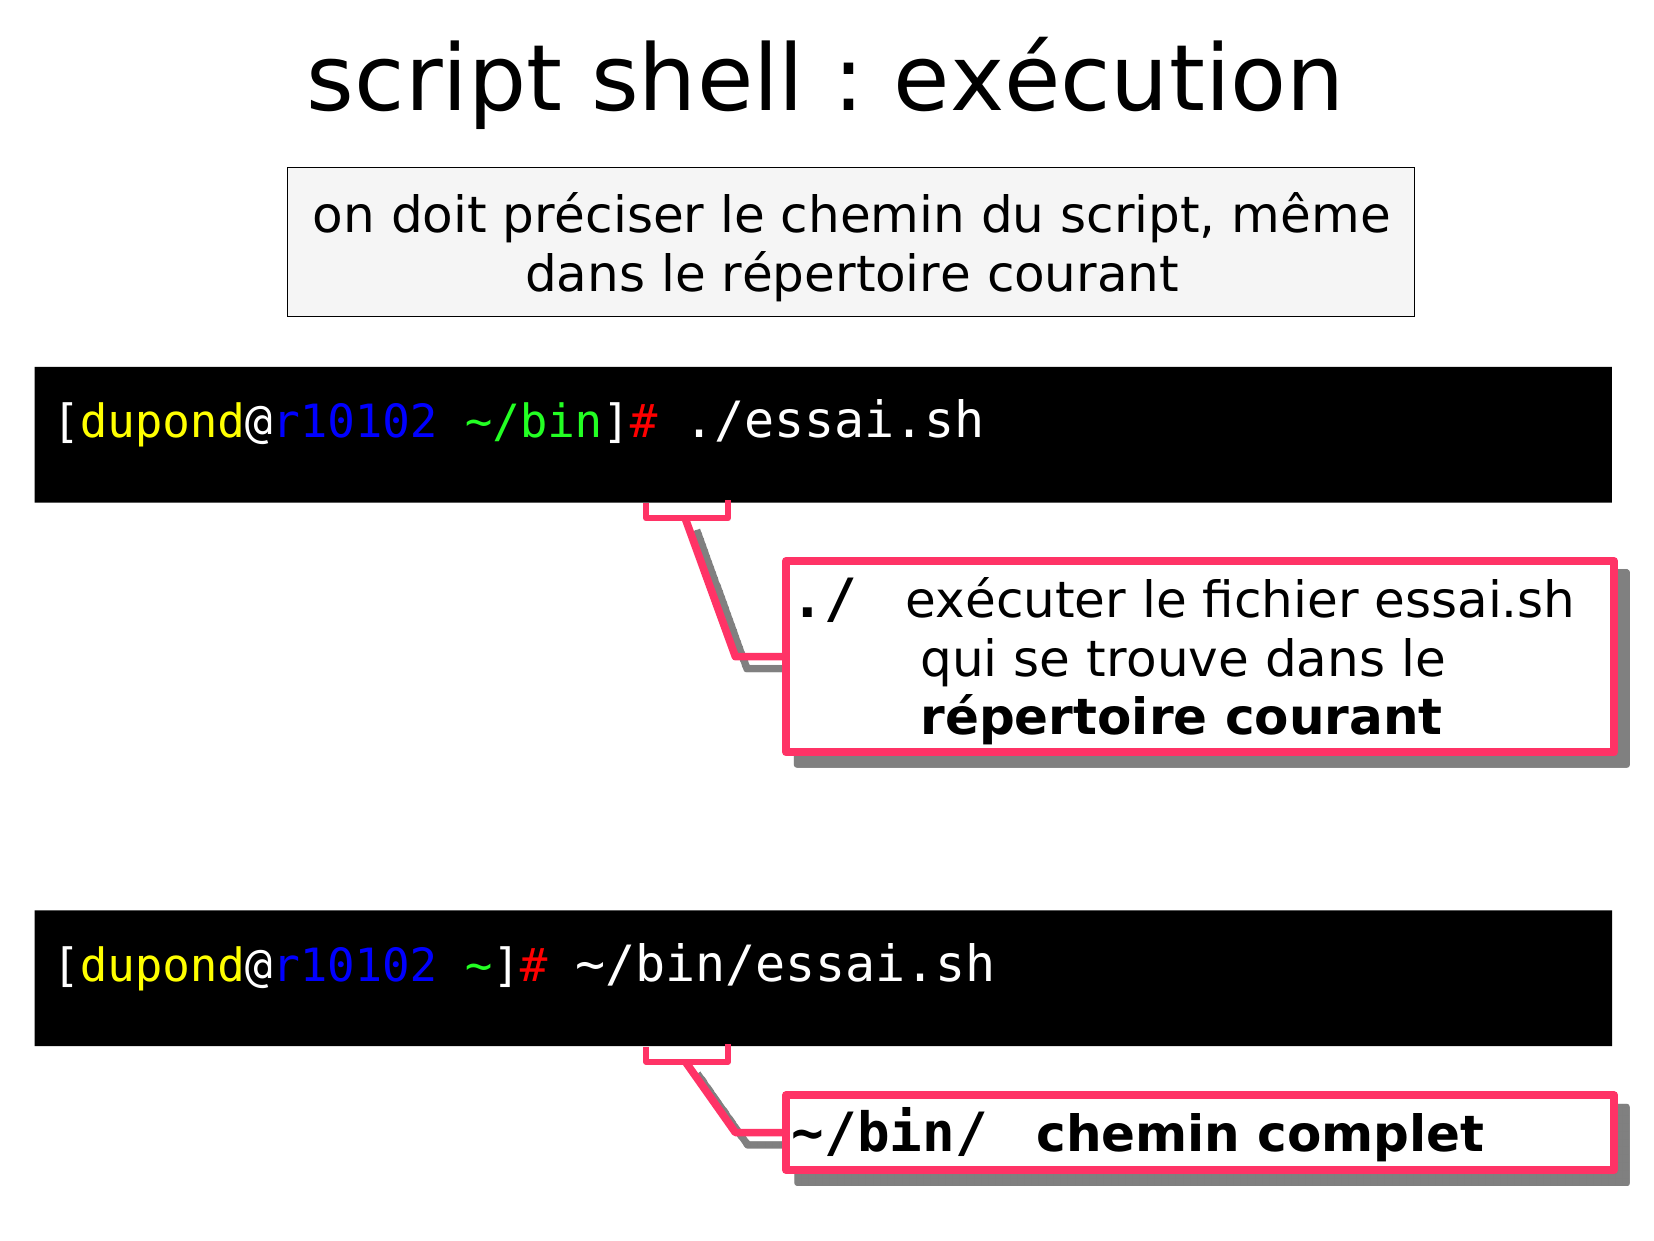

# script shell : exécution
on doit préciser le chemin du script, même dans le répertoire courant
[dupond@r10102 ~/bin]# ./essai.sh
[dupond@r10102 ~]# ~/bin/essai.sh